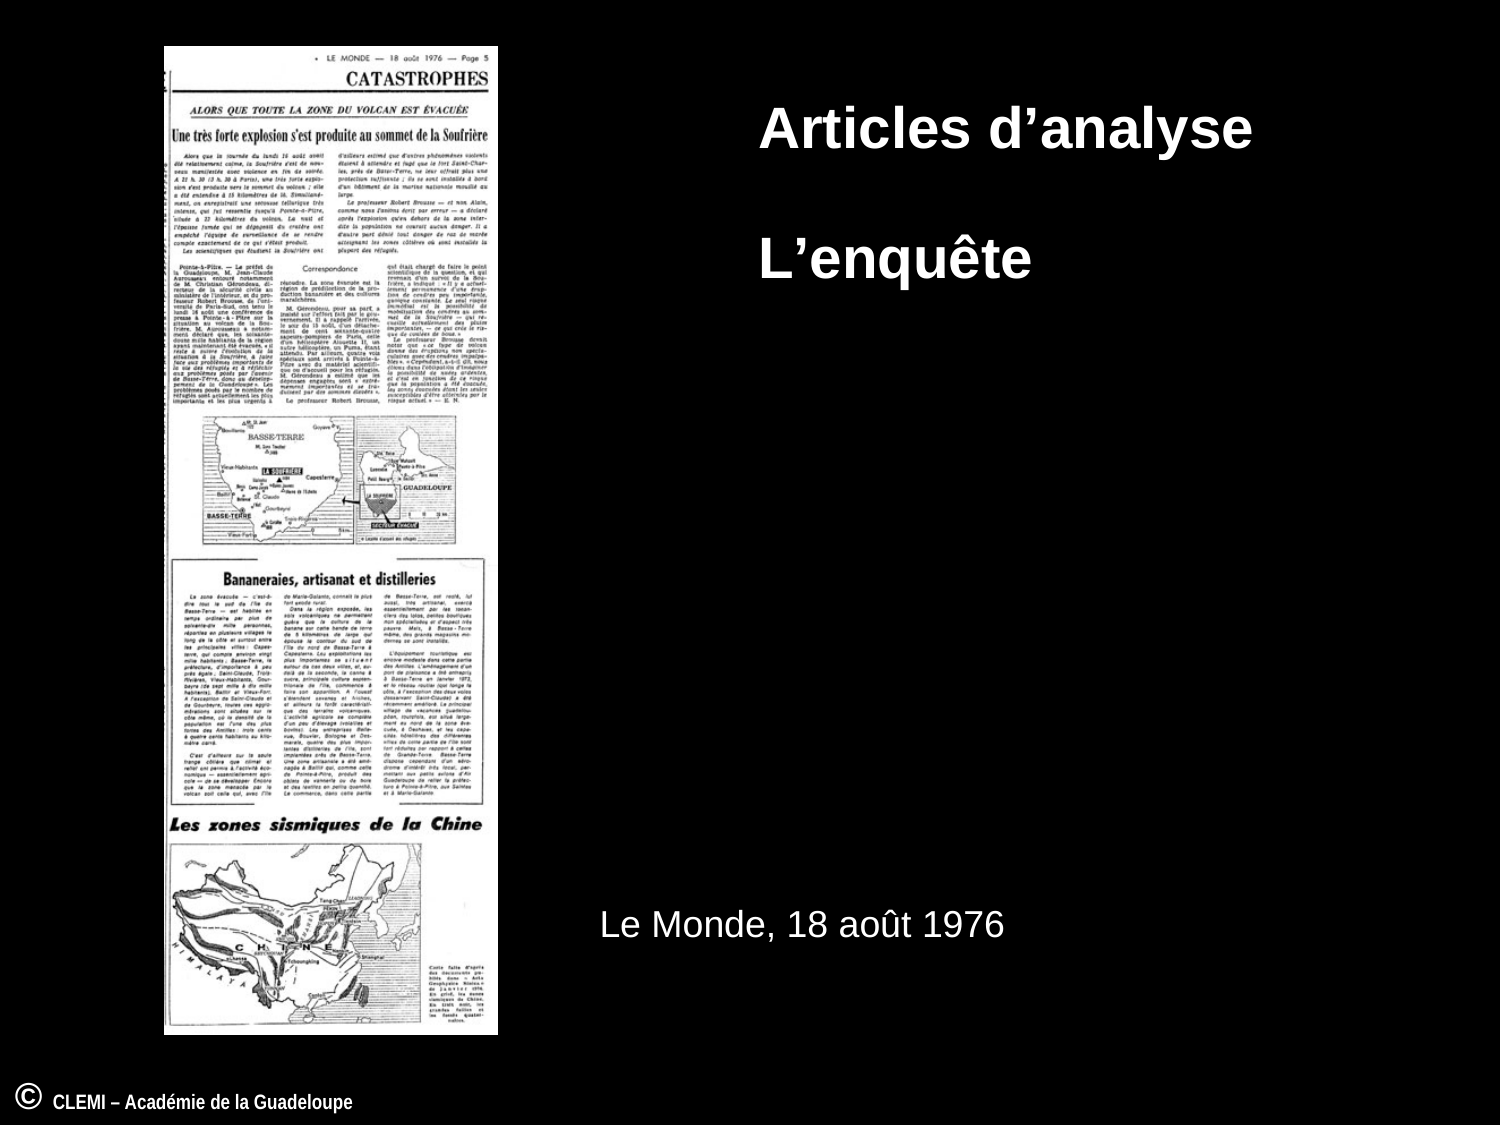

Articles d’analyse
L’enquête
# Le Monde, 18 août 1976
© CLEMI – Académie de la Guadeloupe